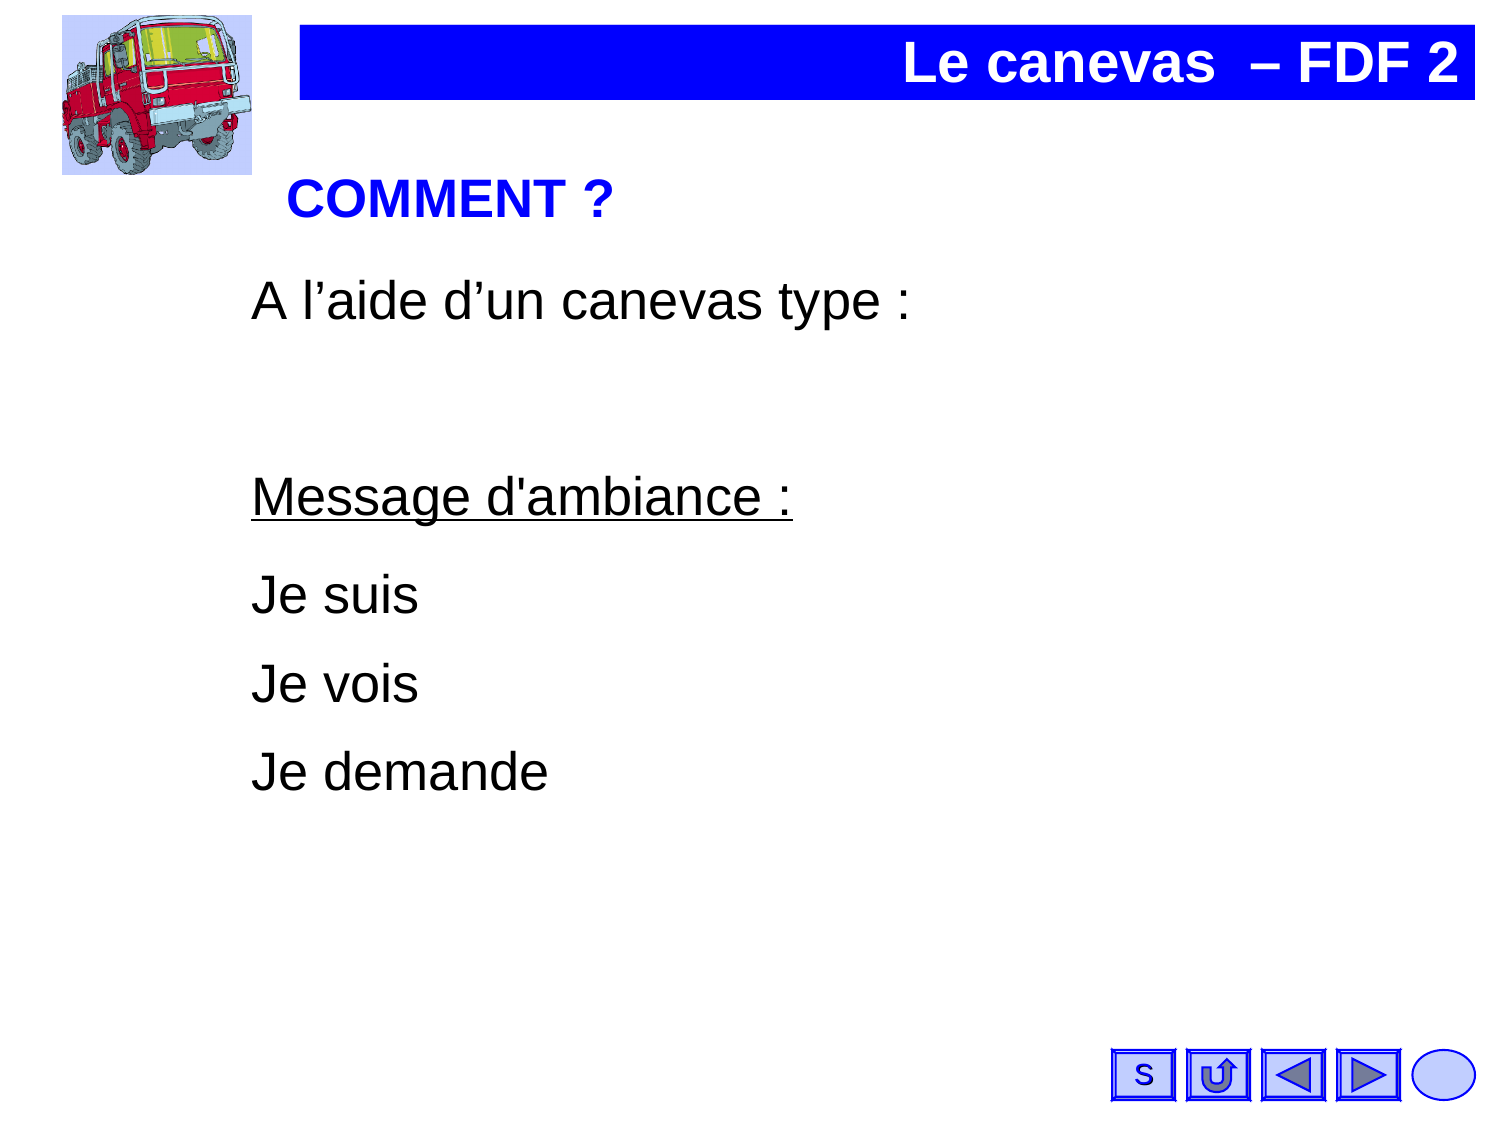

Le canevas – FDF 2
 COMMENT ?
A l’aide d’un canevas type :
Message d'ambiance :
Je suis
Je vois
Je demande